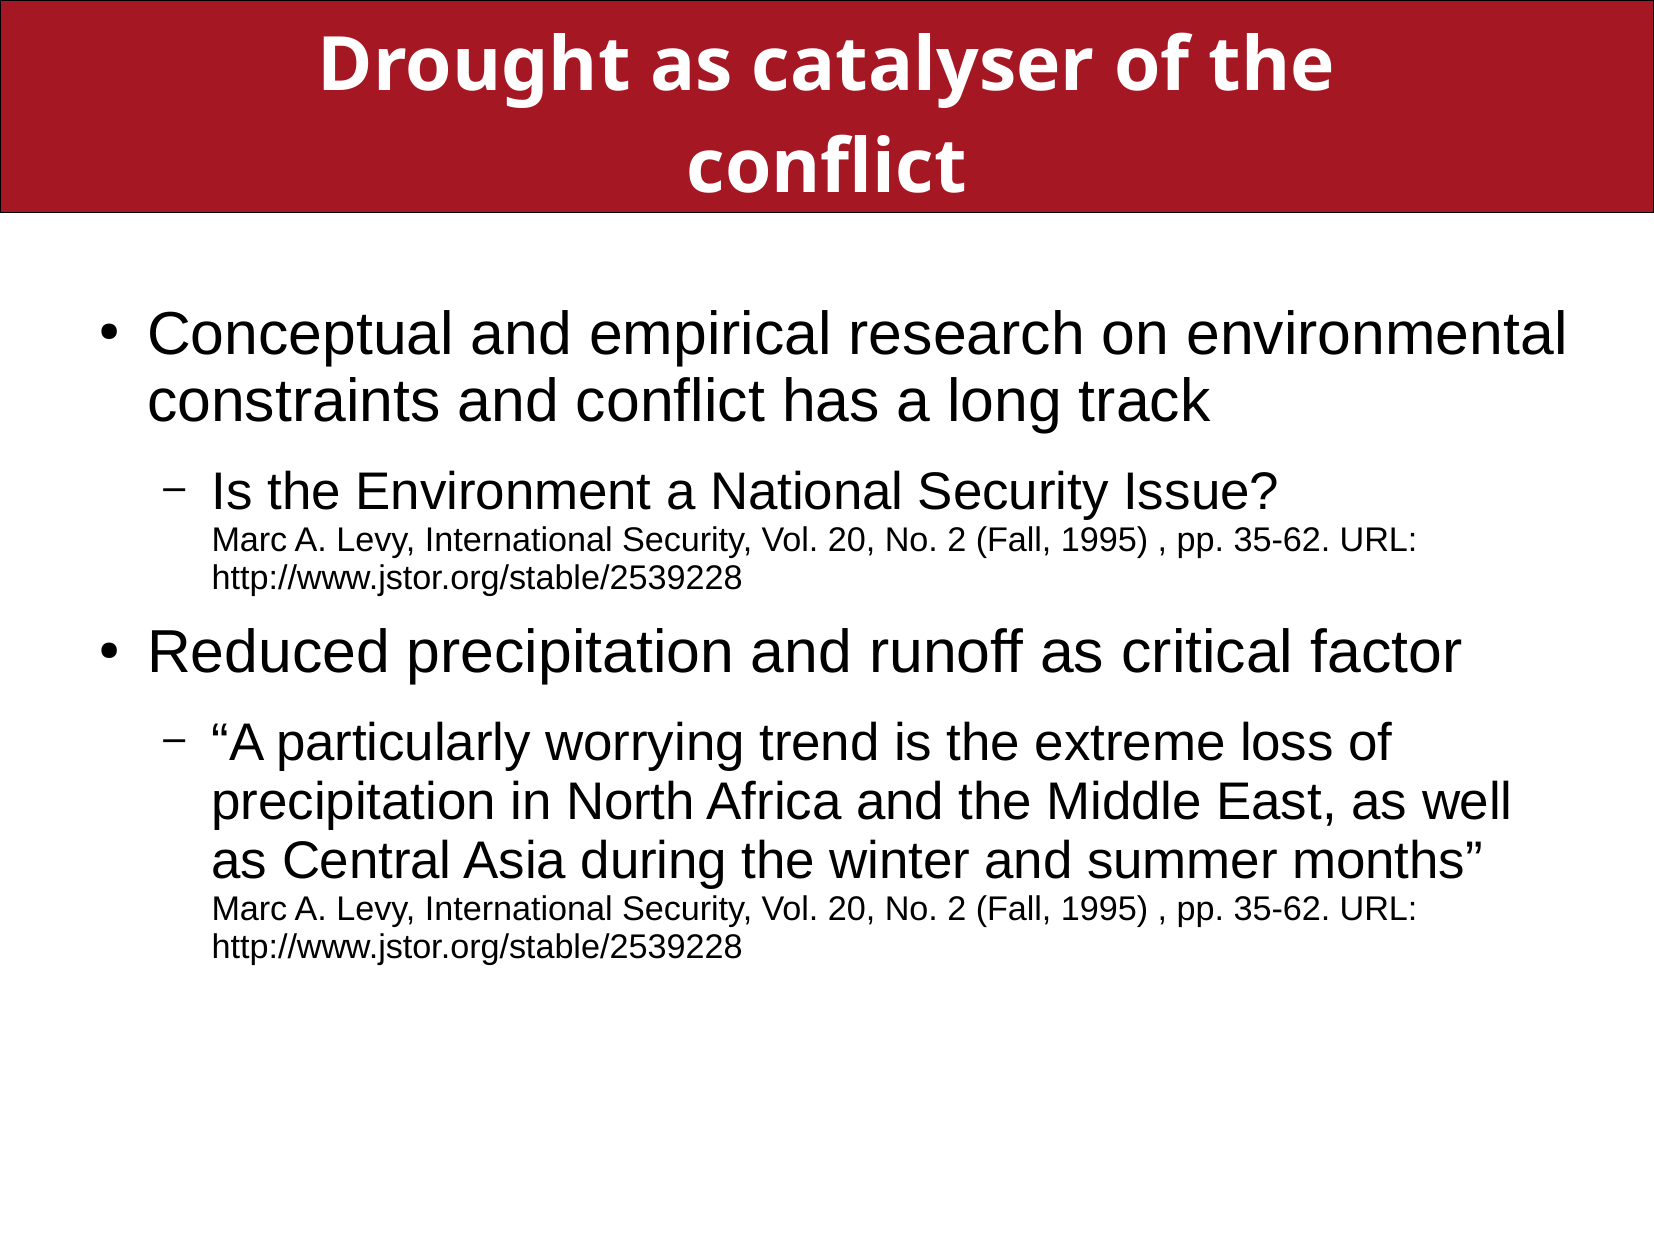

# Drought as catalyser of the conflict
Conceptual and empirical research on environmental constraints and conflict has a long track
Is the Environment a National Security Issue?
Marc A. Levy, International Security, Vol. 20, No. 2 (Fall, 1995) , pp. 35-62. URL: http://www.jstor.org/stable/2539228
Reduced precipitation and runoff as critical factor
“A particularly worrying trend is the extreme loss of precipitation in North Africa and the Middle East, as well as Central Asia during the winter and summer months”
Marc A. Levy, International Security, Vol. 20, No. 2 (Fall, 1995) , pp. 35-62. URL: http://www.jstor.org/stable/2539228